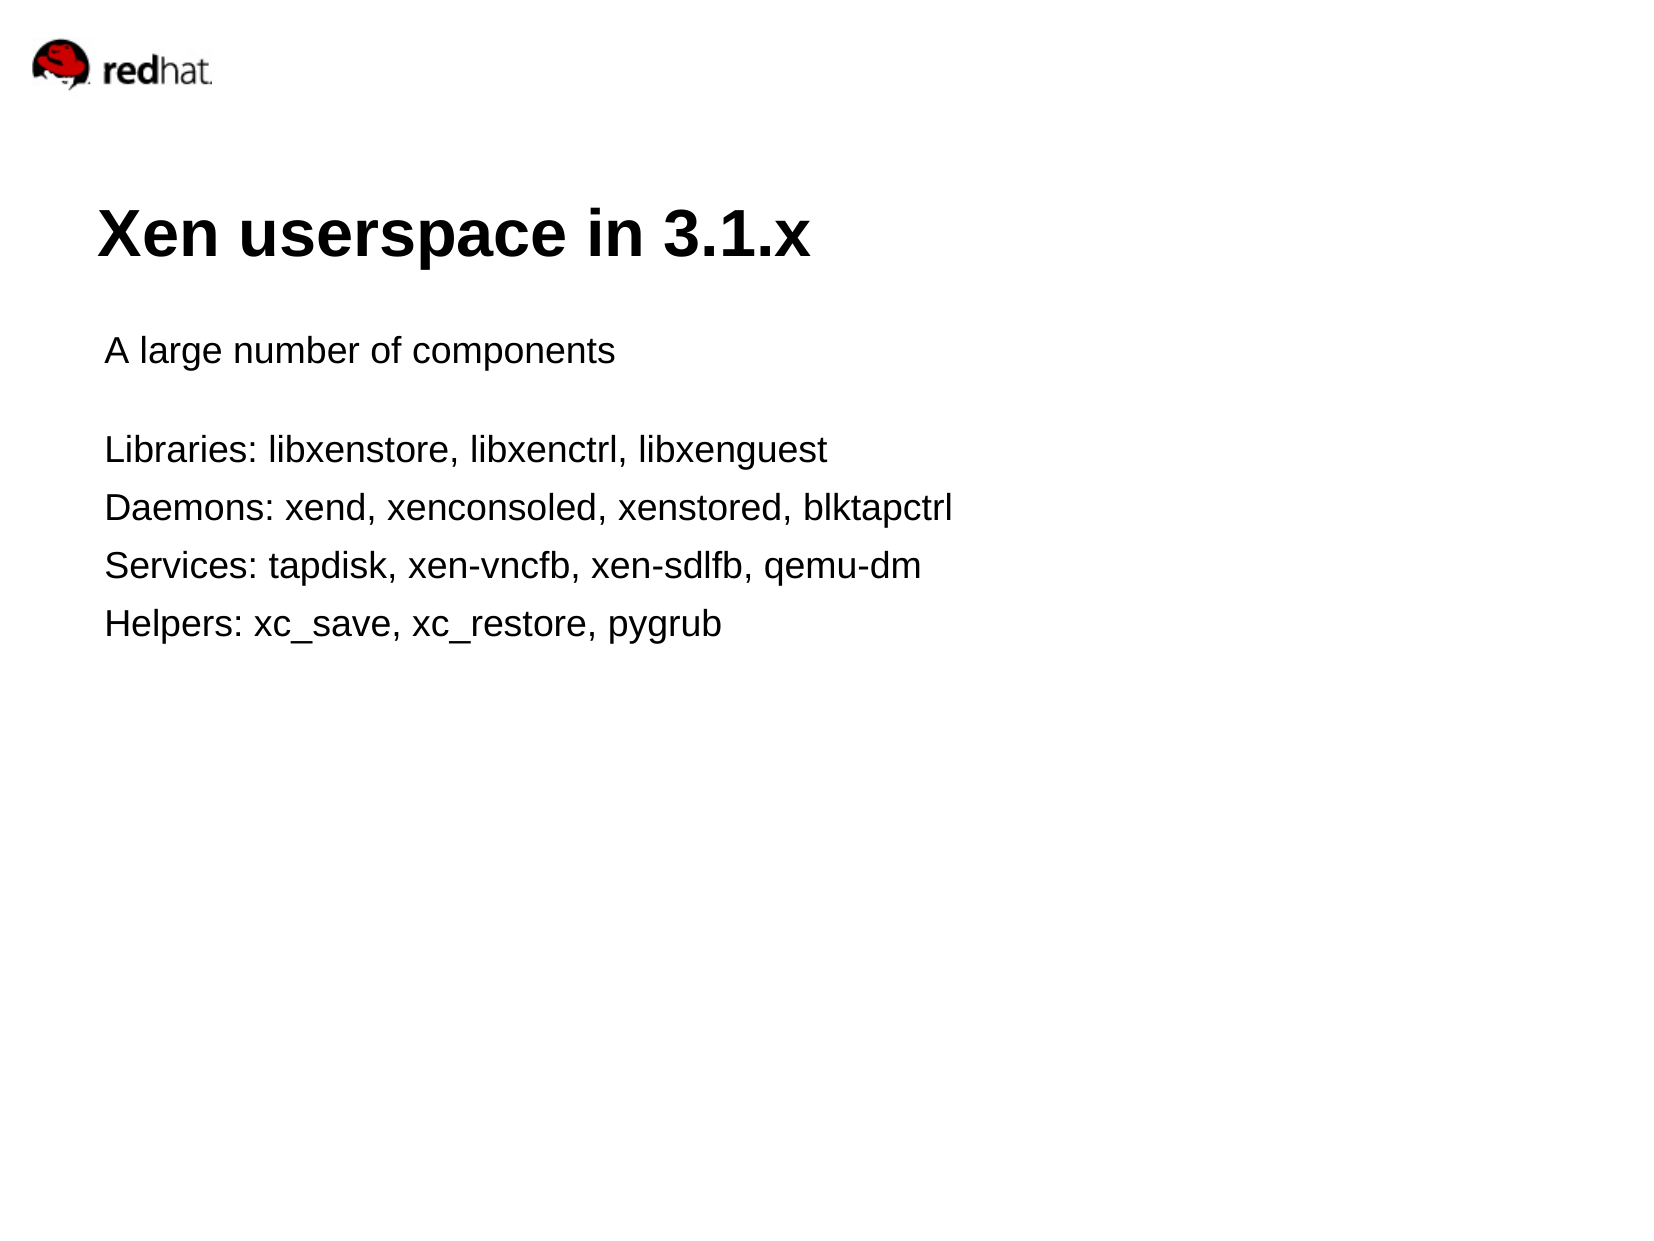

# Xen userspace in 3.1.x
A large number of components
Libraries: libxenstore, libxenctrl, libxenguest
Daemons: xend, xenconsoled, xenstored, blktapctrl
Services: tapdisk, xen-vncfb, xen-sdlfb, qemu-dm
Helpers: xc_save, xc_restore, pygrub